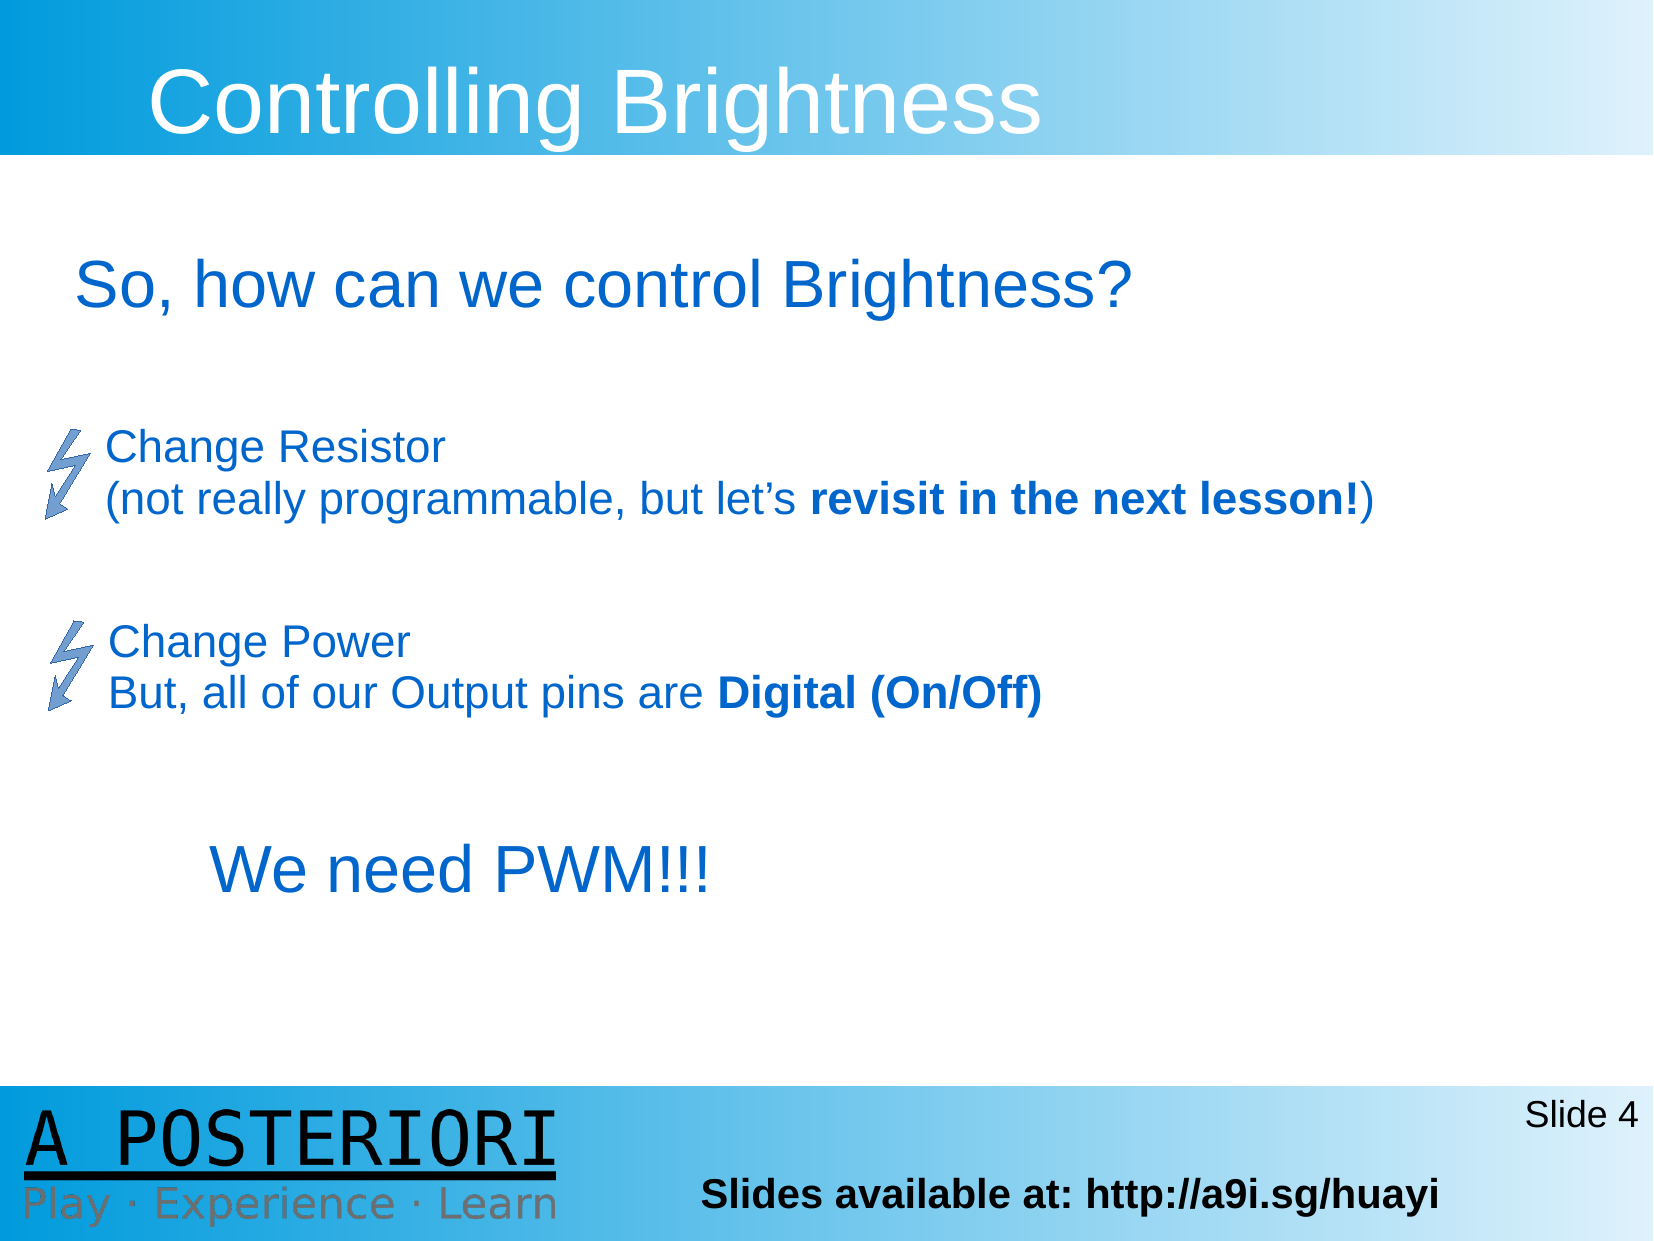

# Controlling Brightness
So, how can we control Brightness?
Change Resistor
(not really programmable, but let’s revisit in the next lesson!)
Change Power
But, all of our Output pins are Digital (On/Off)
We need PWM!!!